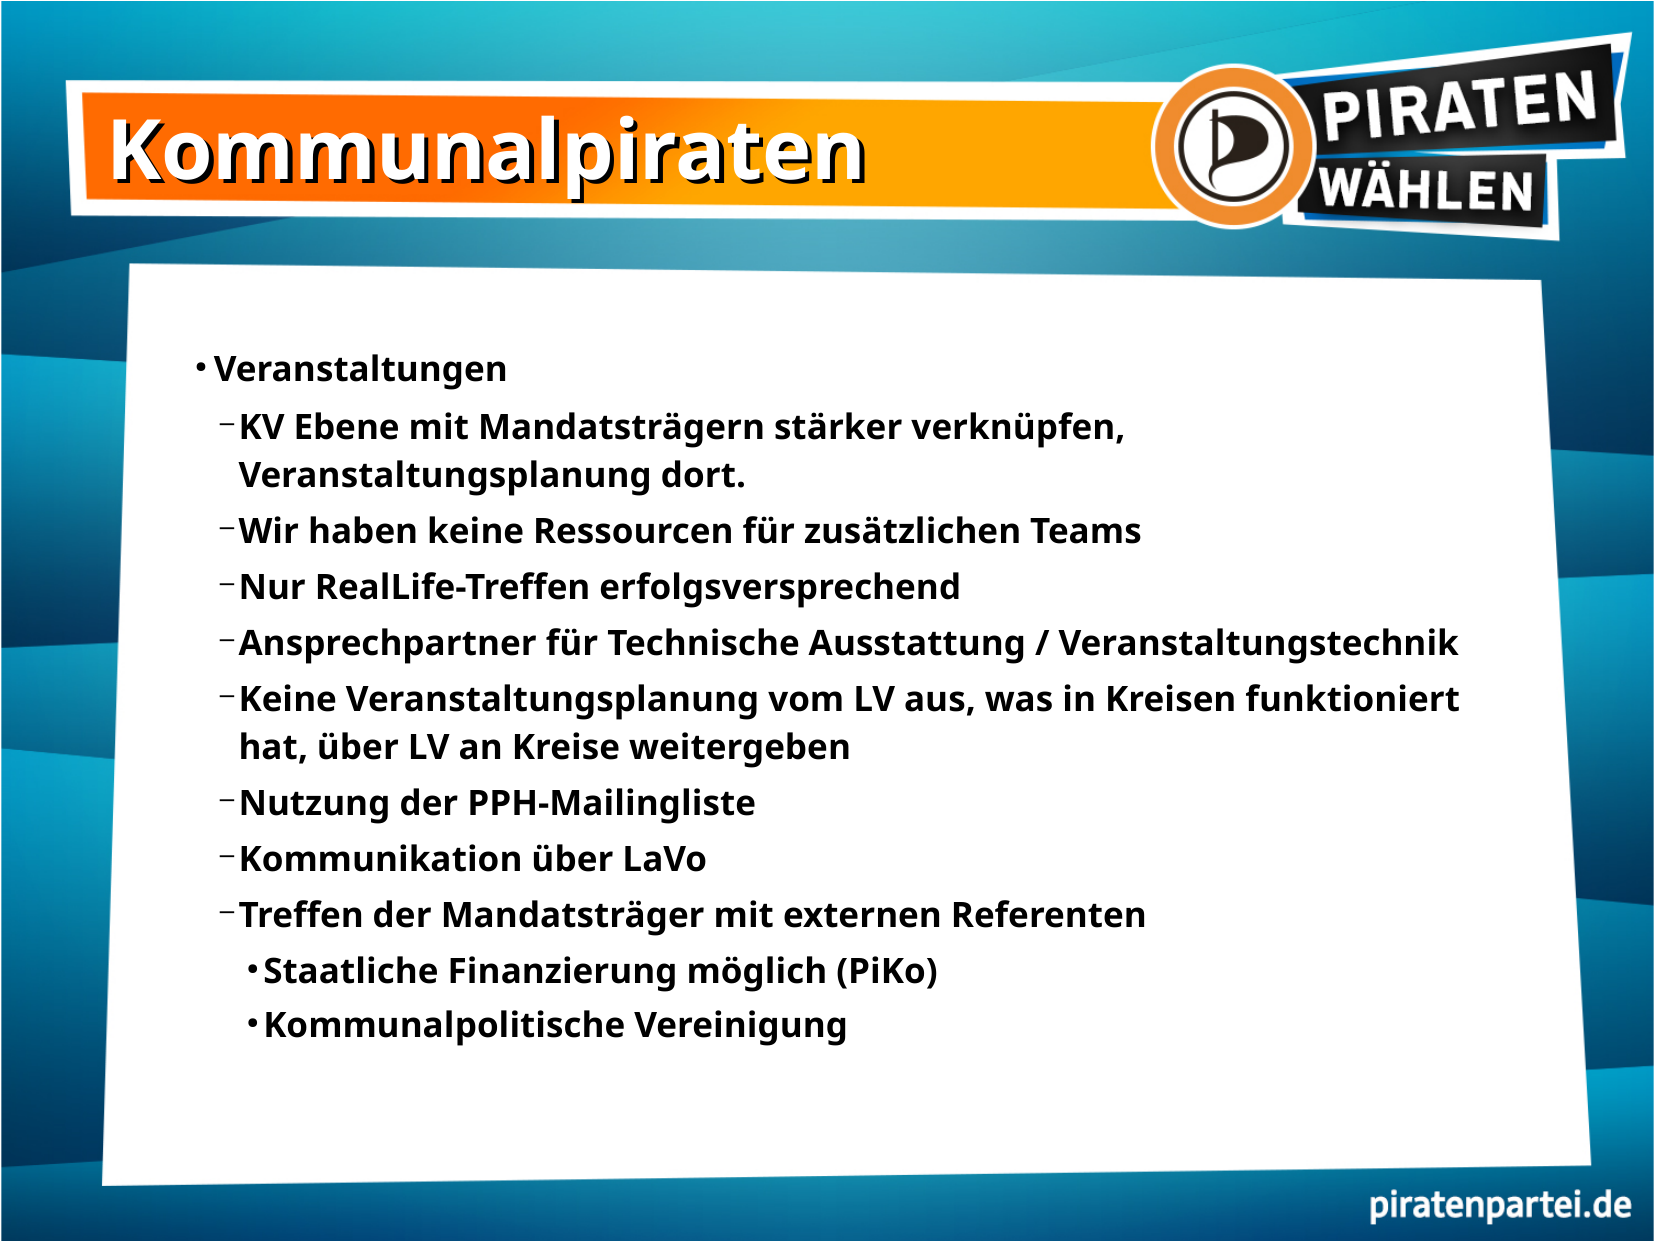

# Kommunalpiraten
Veranstaltungen
KV Ebene mit Mandatsträgern stärker verknüpfen, Veranstaltungsplanung dort.
Wir haben keine Ressourcen für zusätzlichen Teams
Nur RealLife-Treffen erfolgsversprechend
Ansprechpartner für Technische Ausstattung / Veranstaltungstechnik
Keine Veranstaltungsplanung vom LV aus, was in Kreisen funktioniert hat, über LV an Kreise weitergeben
Nutzung der PPH-Mailingliste
Kommunikation über LaVo
Treffen der Mandatsträger mit externen Referenten
Staatliche Finanzierung möglich (PiKo)
Kommunalpolitische Vereinigung